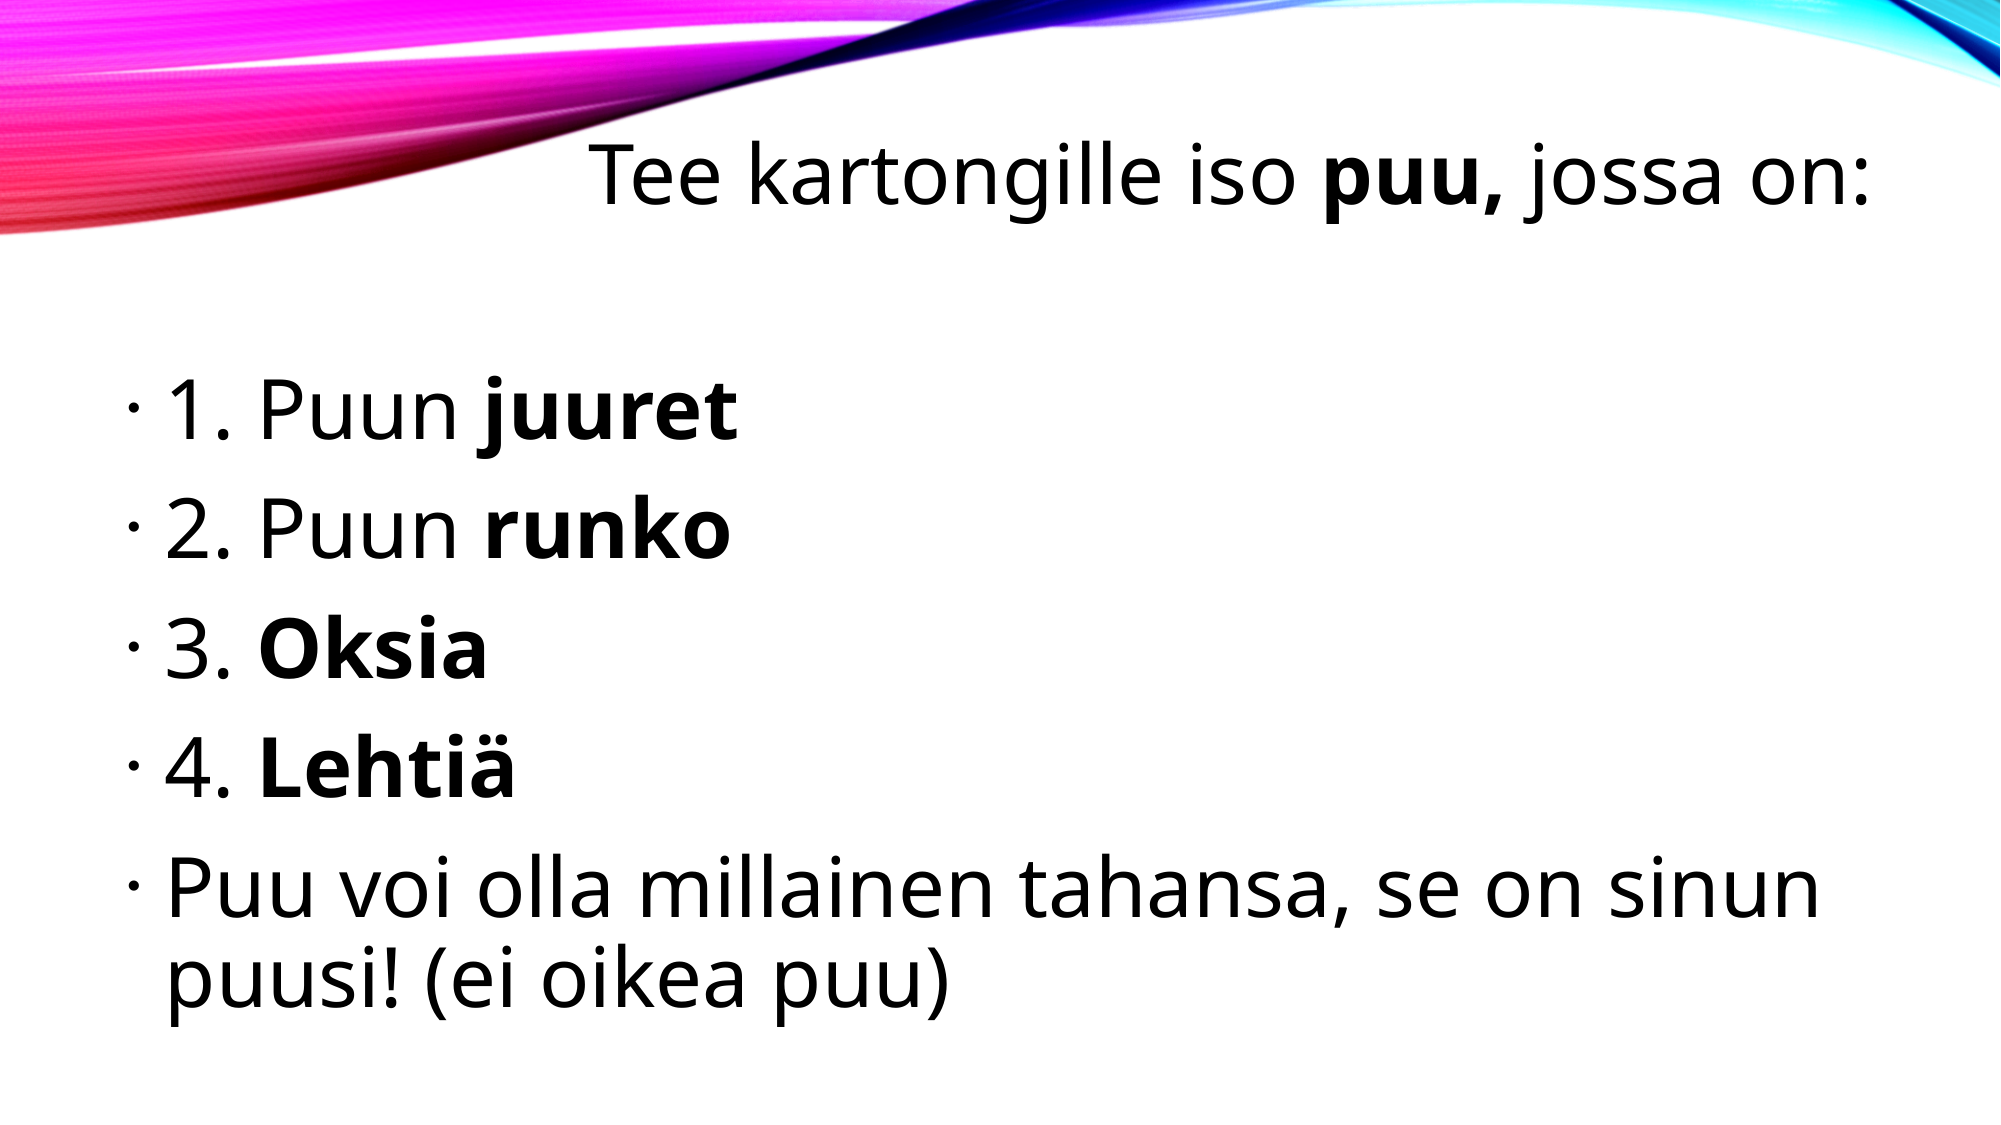

# Tee kartongille iso puu, jossa on:
1. Puun juuret
2. Puun runko
3. Oksia
4. Lehtiä
Puu voi olla millainen tahansa, se on sinun puusi! (ei oikea puu)